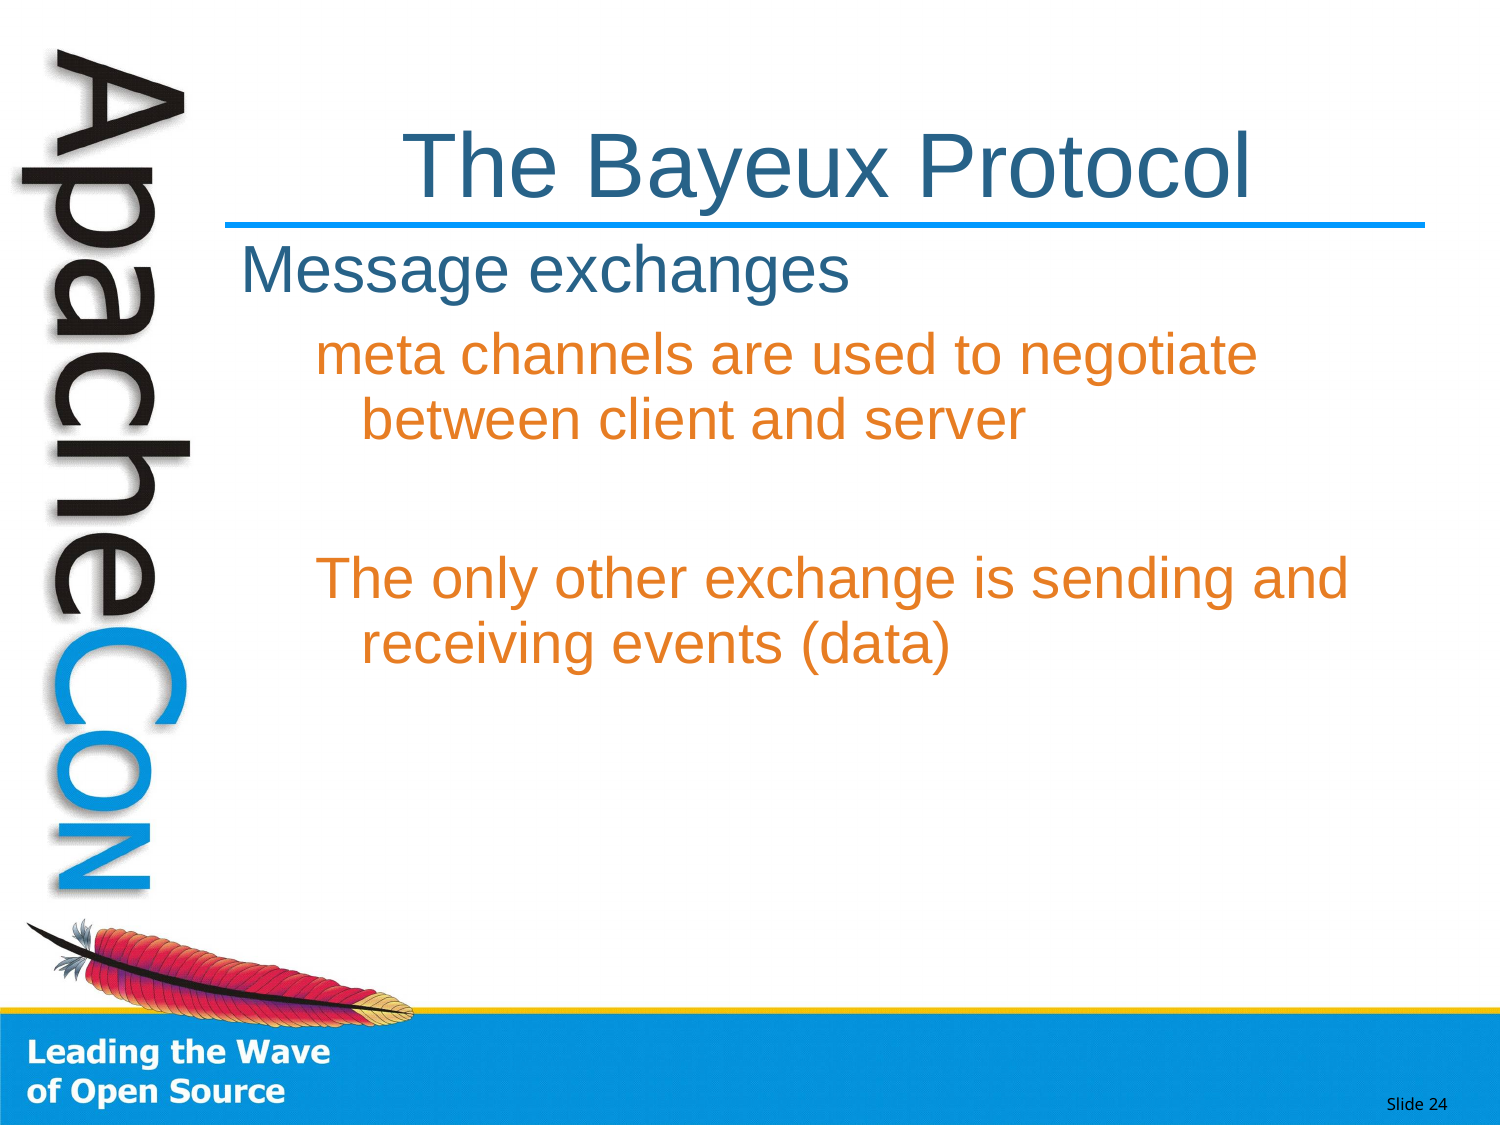

# The Bayeux Protocol
Message exchanges
meta channels are used to negotiate between client and server
The only other exchange is sending and receiving events (data)
Slide